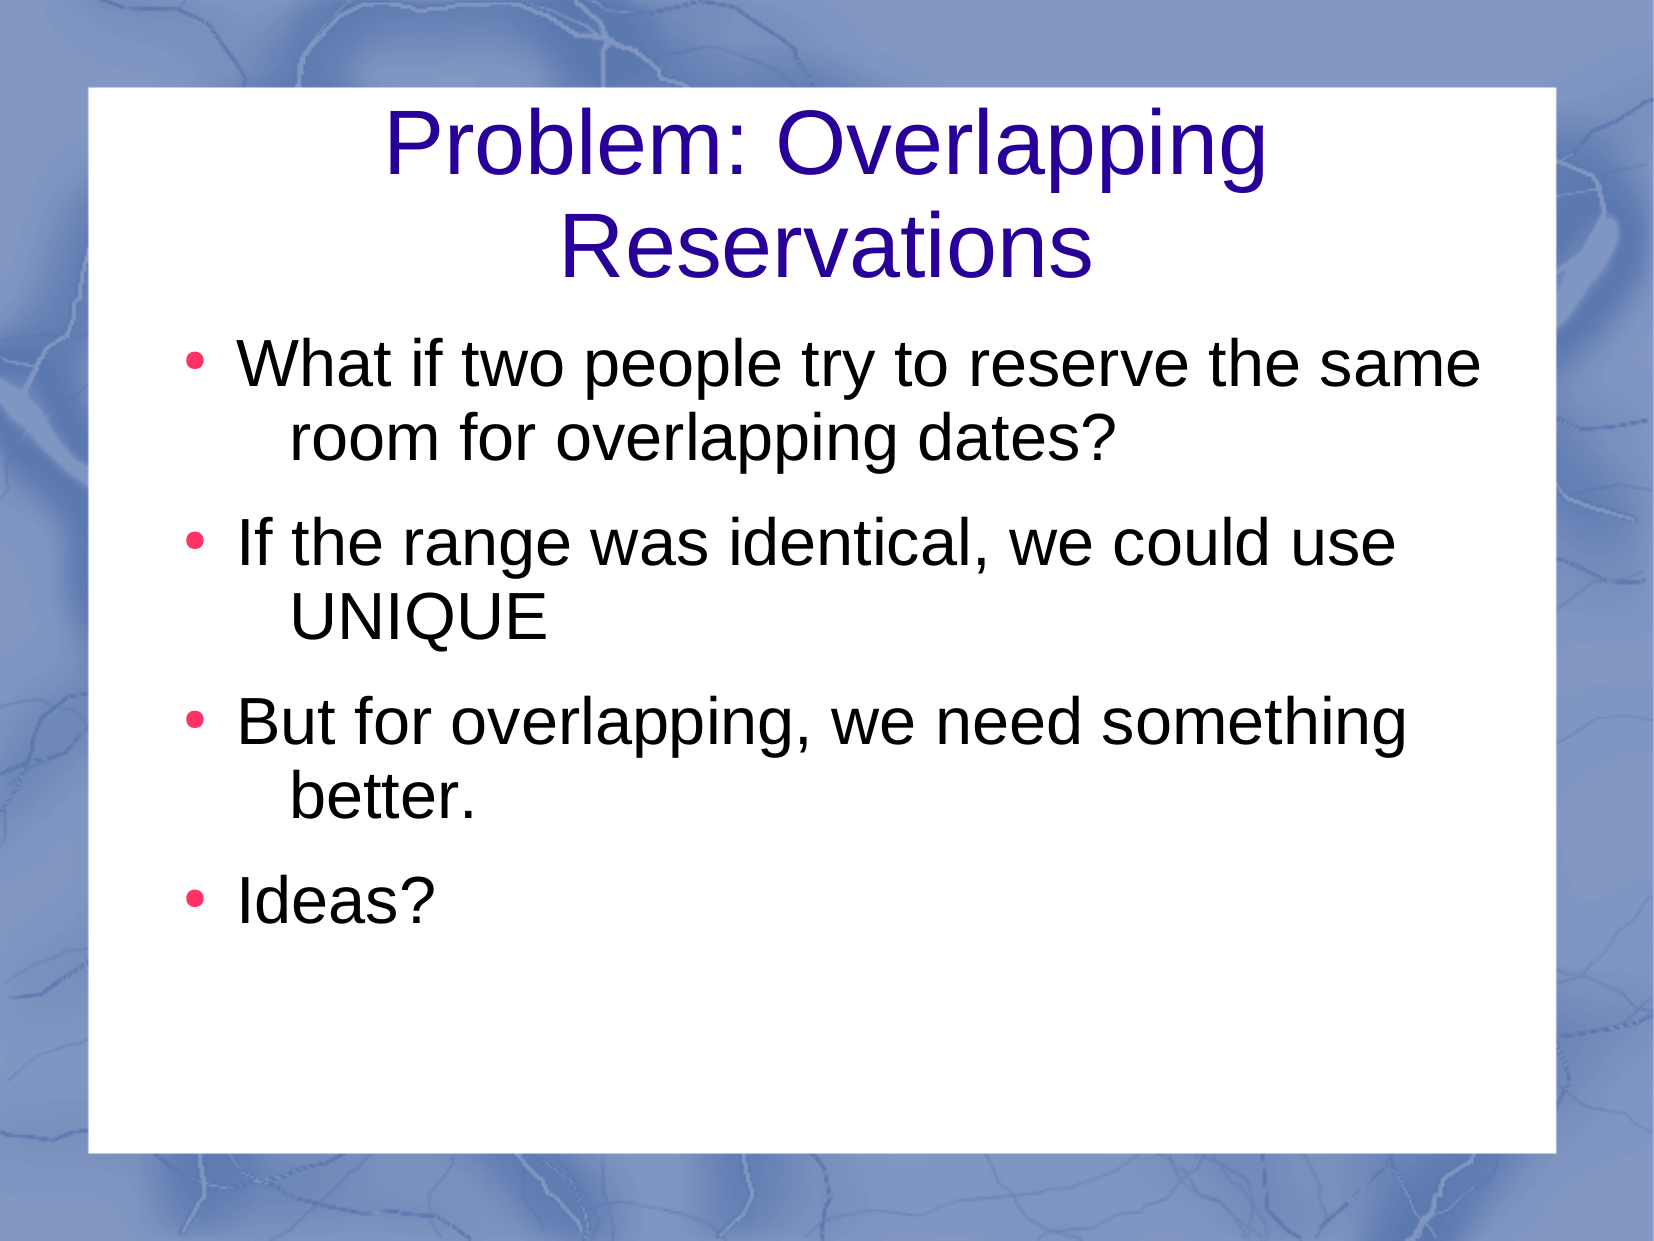

# Problem: Overlapping Reservations
What if two people try to reserve the same room for overlapping dates?
If the range was identical, we could use UNIQUE
But for overlapping, we need something better.
Ideas?